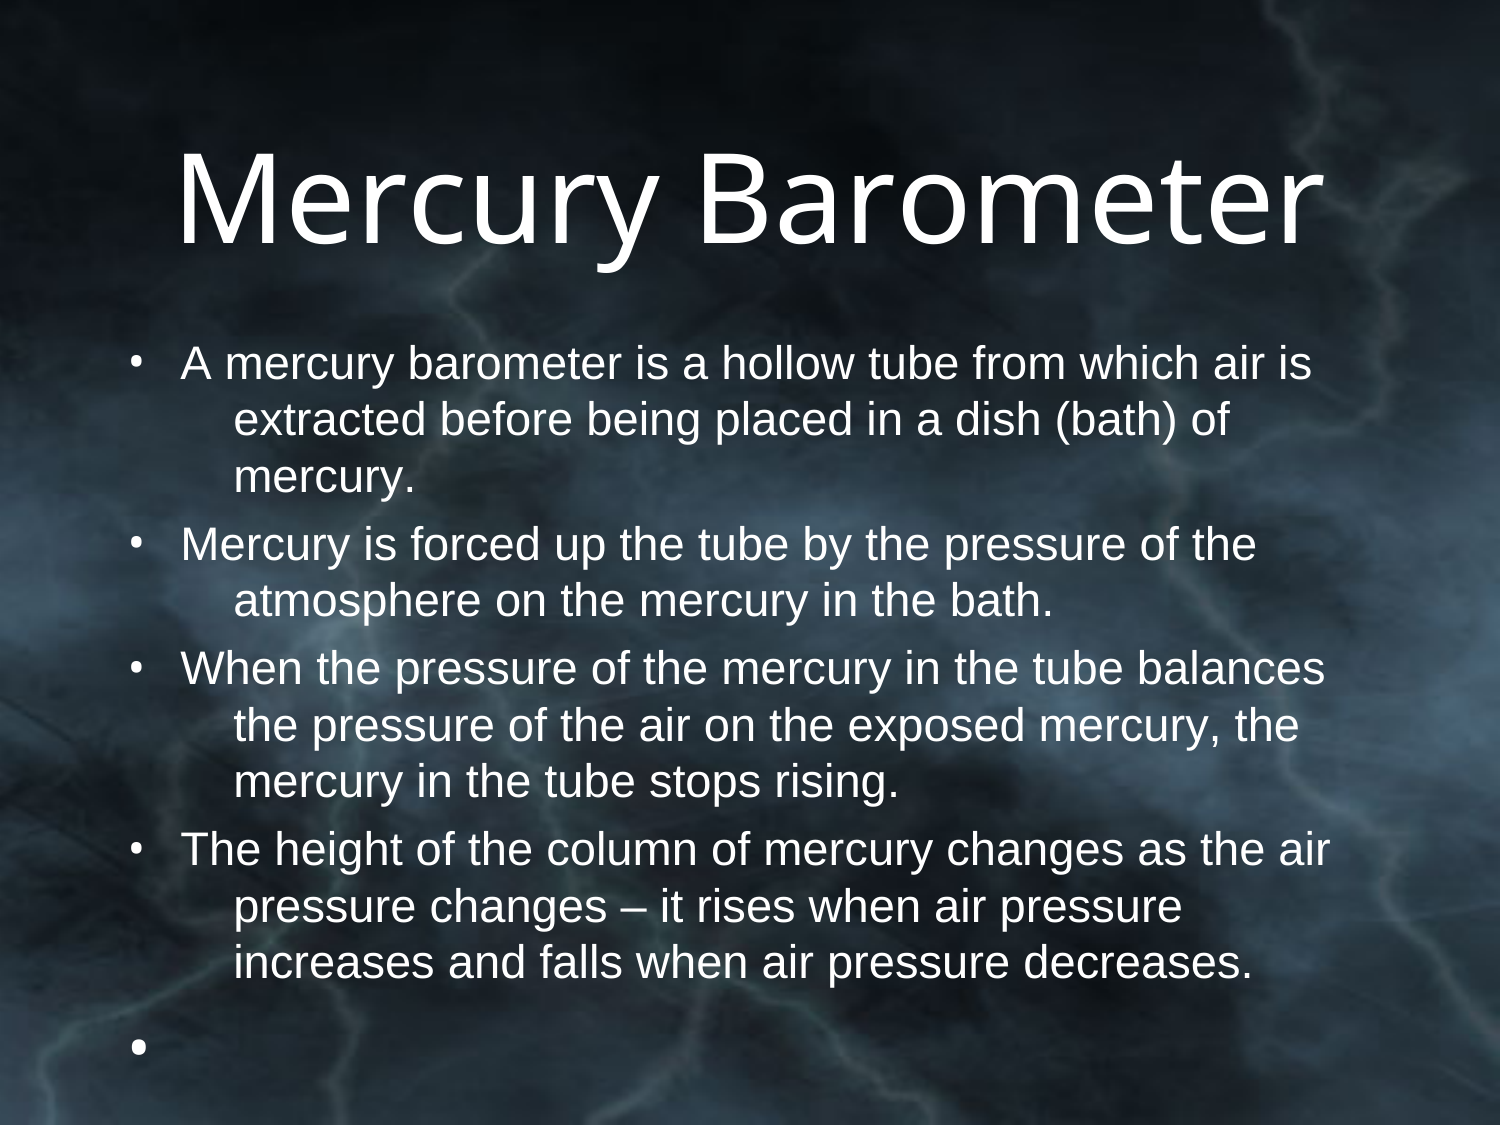

# Mercury Barometer
A mercury barometer is a hollow tube from which air is extracted before being placed in a dish (bath) of mercury.
Mercury is forced up the tube by the pressure of the atmosphere on the mercury in the bath.
When the pressure of the mercury in the tube balances the pressure of the air on the exposed mercury, the mercury in the tube stops rising.
The height of the column of mercury changes as the air pressure changes – it rises when air pressure increases and falls when air pressure decreases.